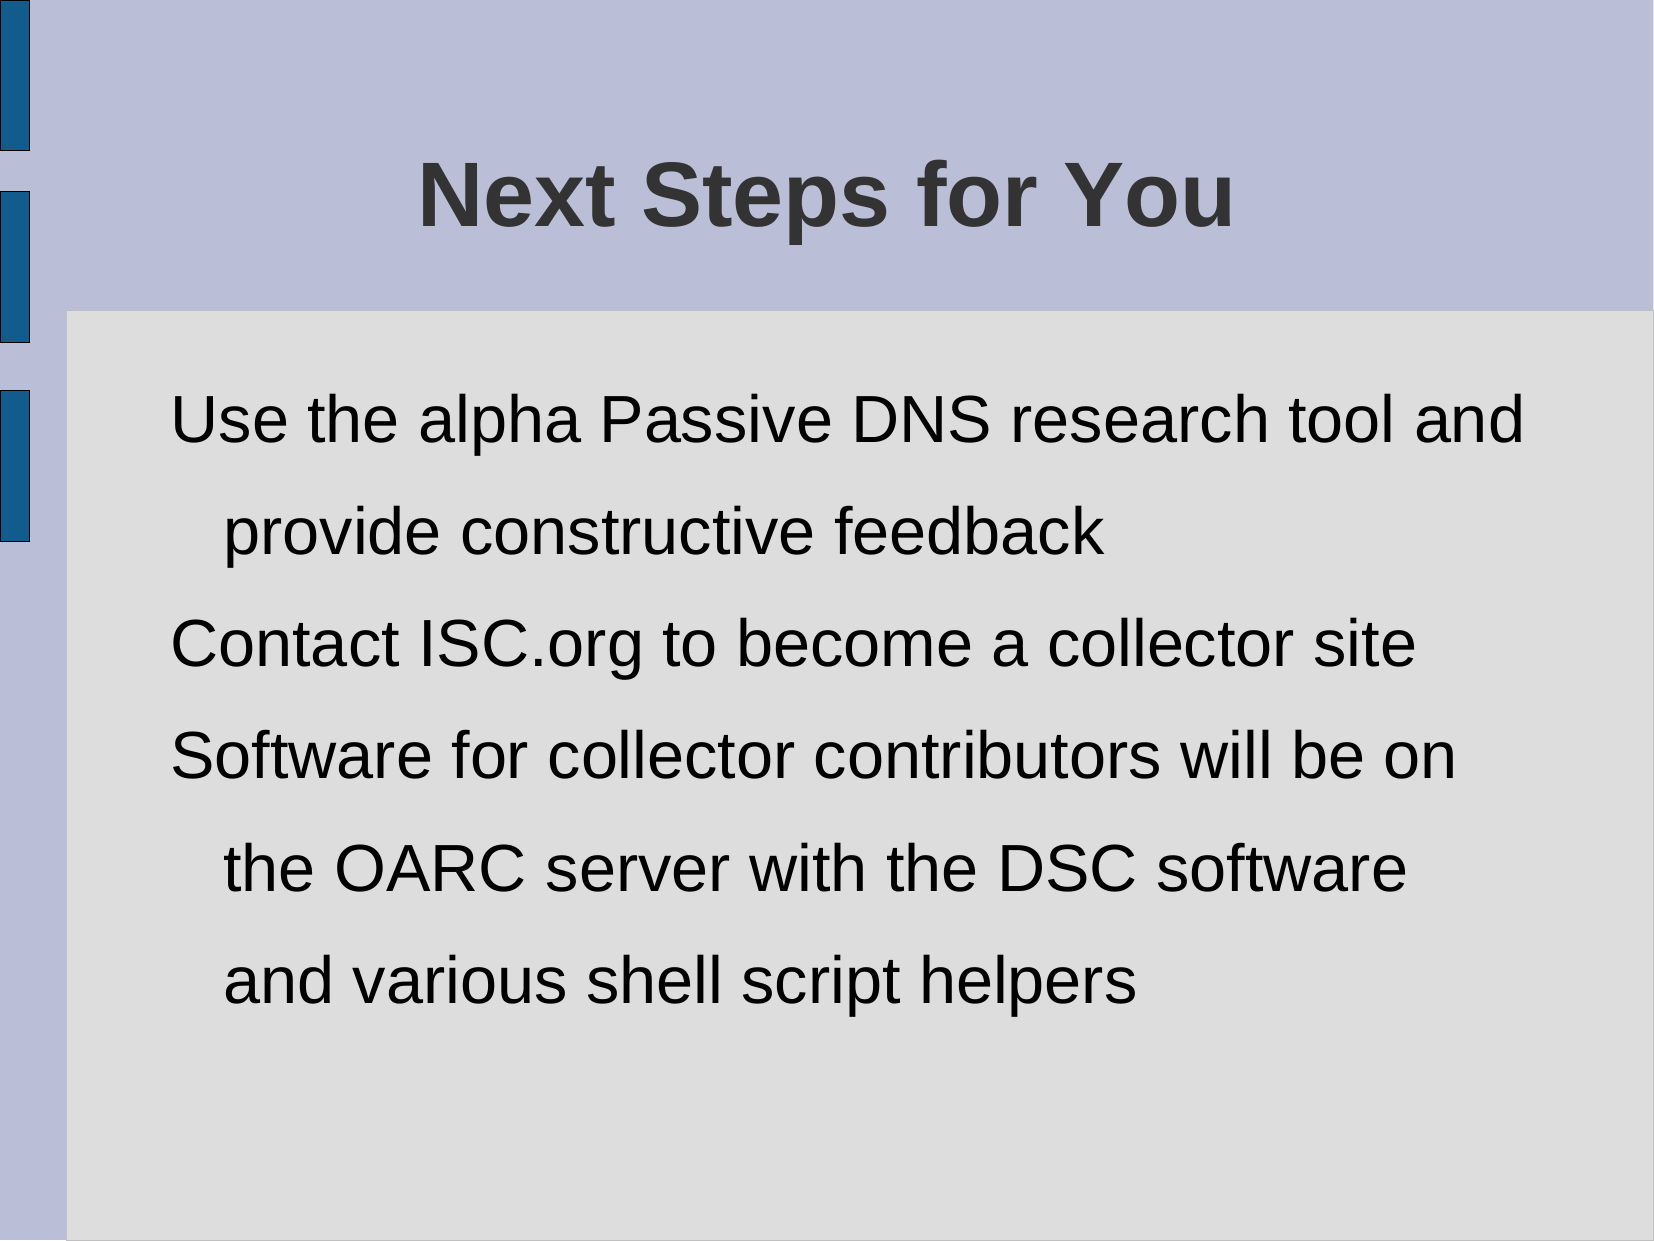

# Next Steps for You
Use the alpha Passive DNS research tool and provide constructive feedback
Contact ISC.org to become a collector site
Software for collector contributors will be on the OARC server with the DSC software and various shell script helpers